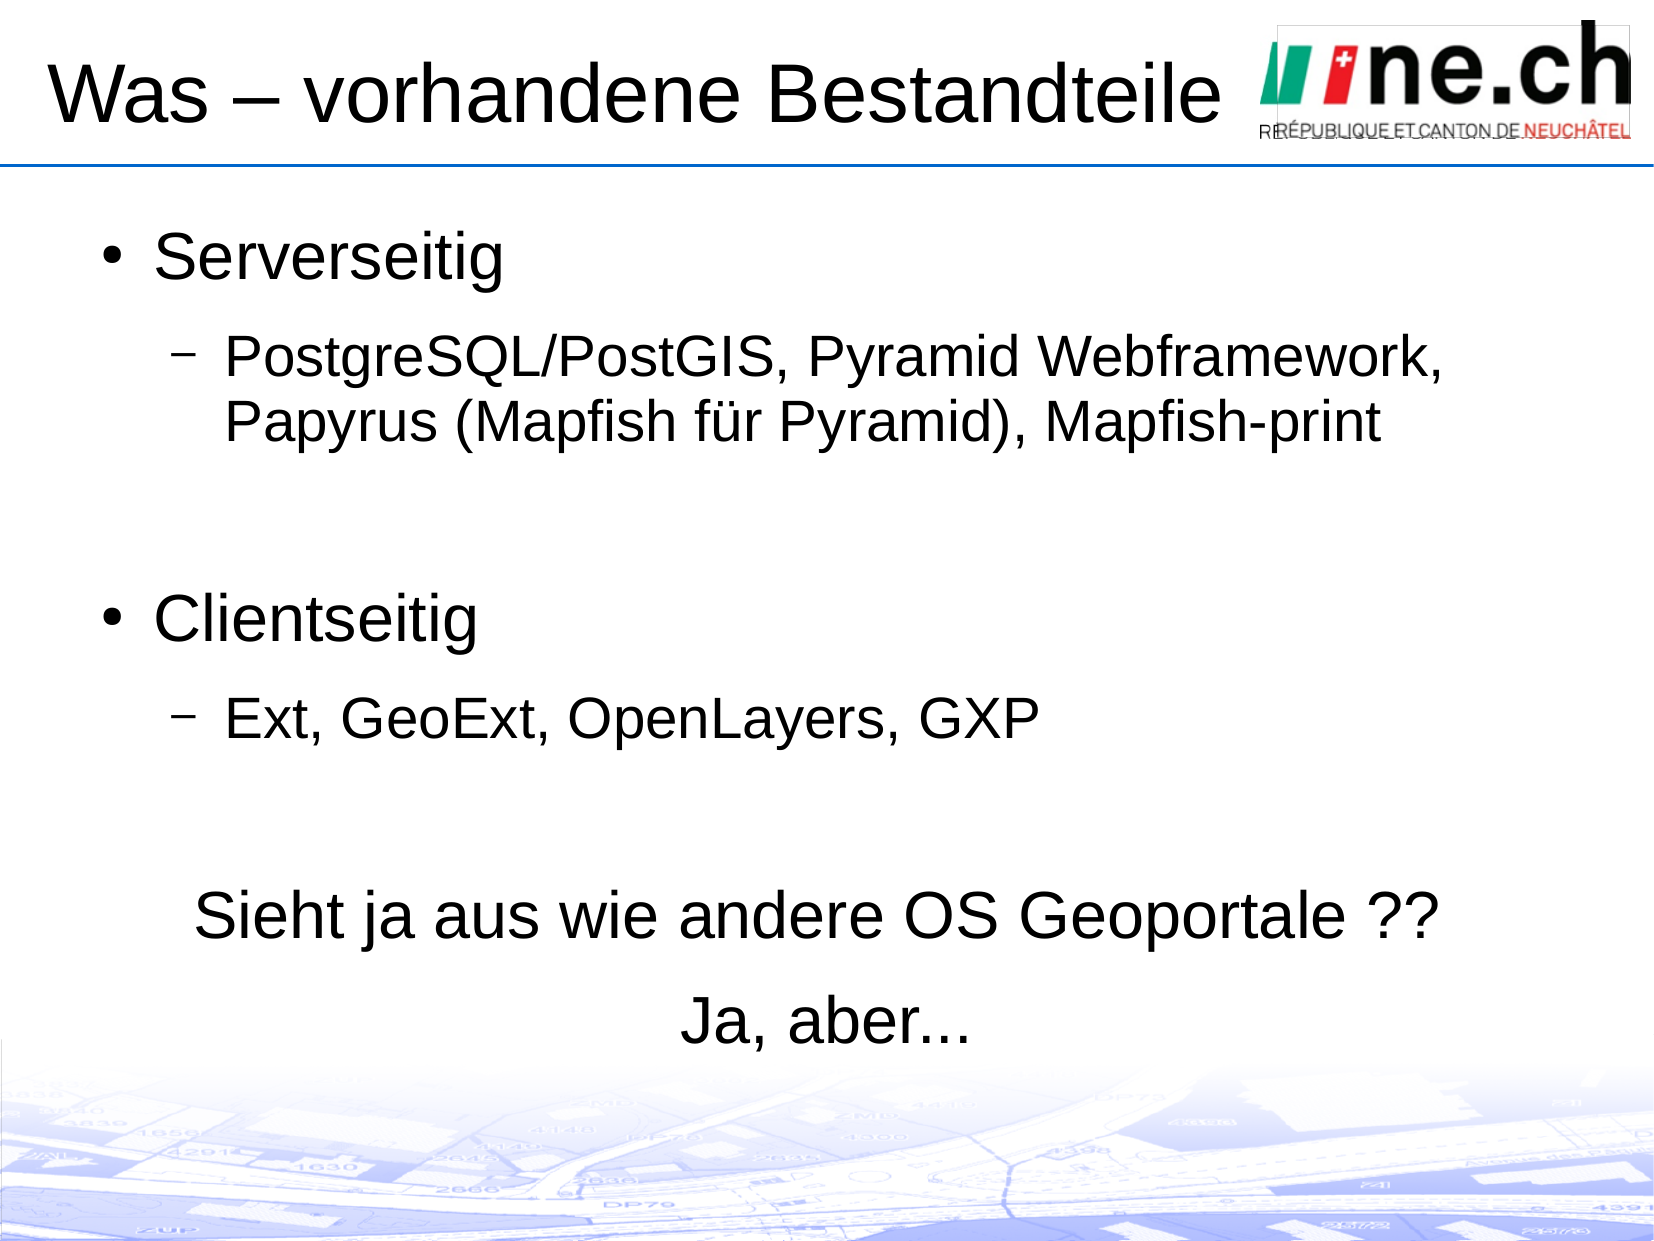

# Was – vorhandene Bestandteile
Serverseitig
PostgreSQL/PostGIS, Pyramid Webframework, Papyrus (Mapfish für Pyramid), Mapfish-print
Clientseitig
Ext, GeoExt, OpenLayers, GXP
Sieht ja aus wie andere OS Geoportale ??
Ja, aber...